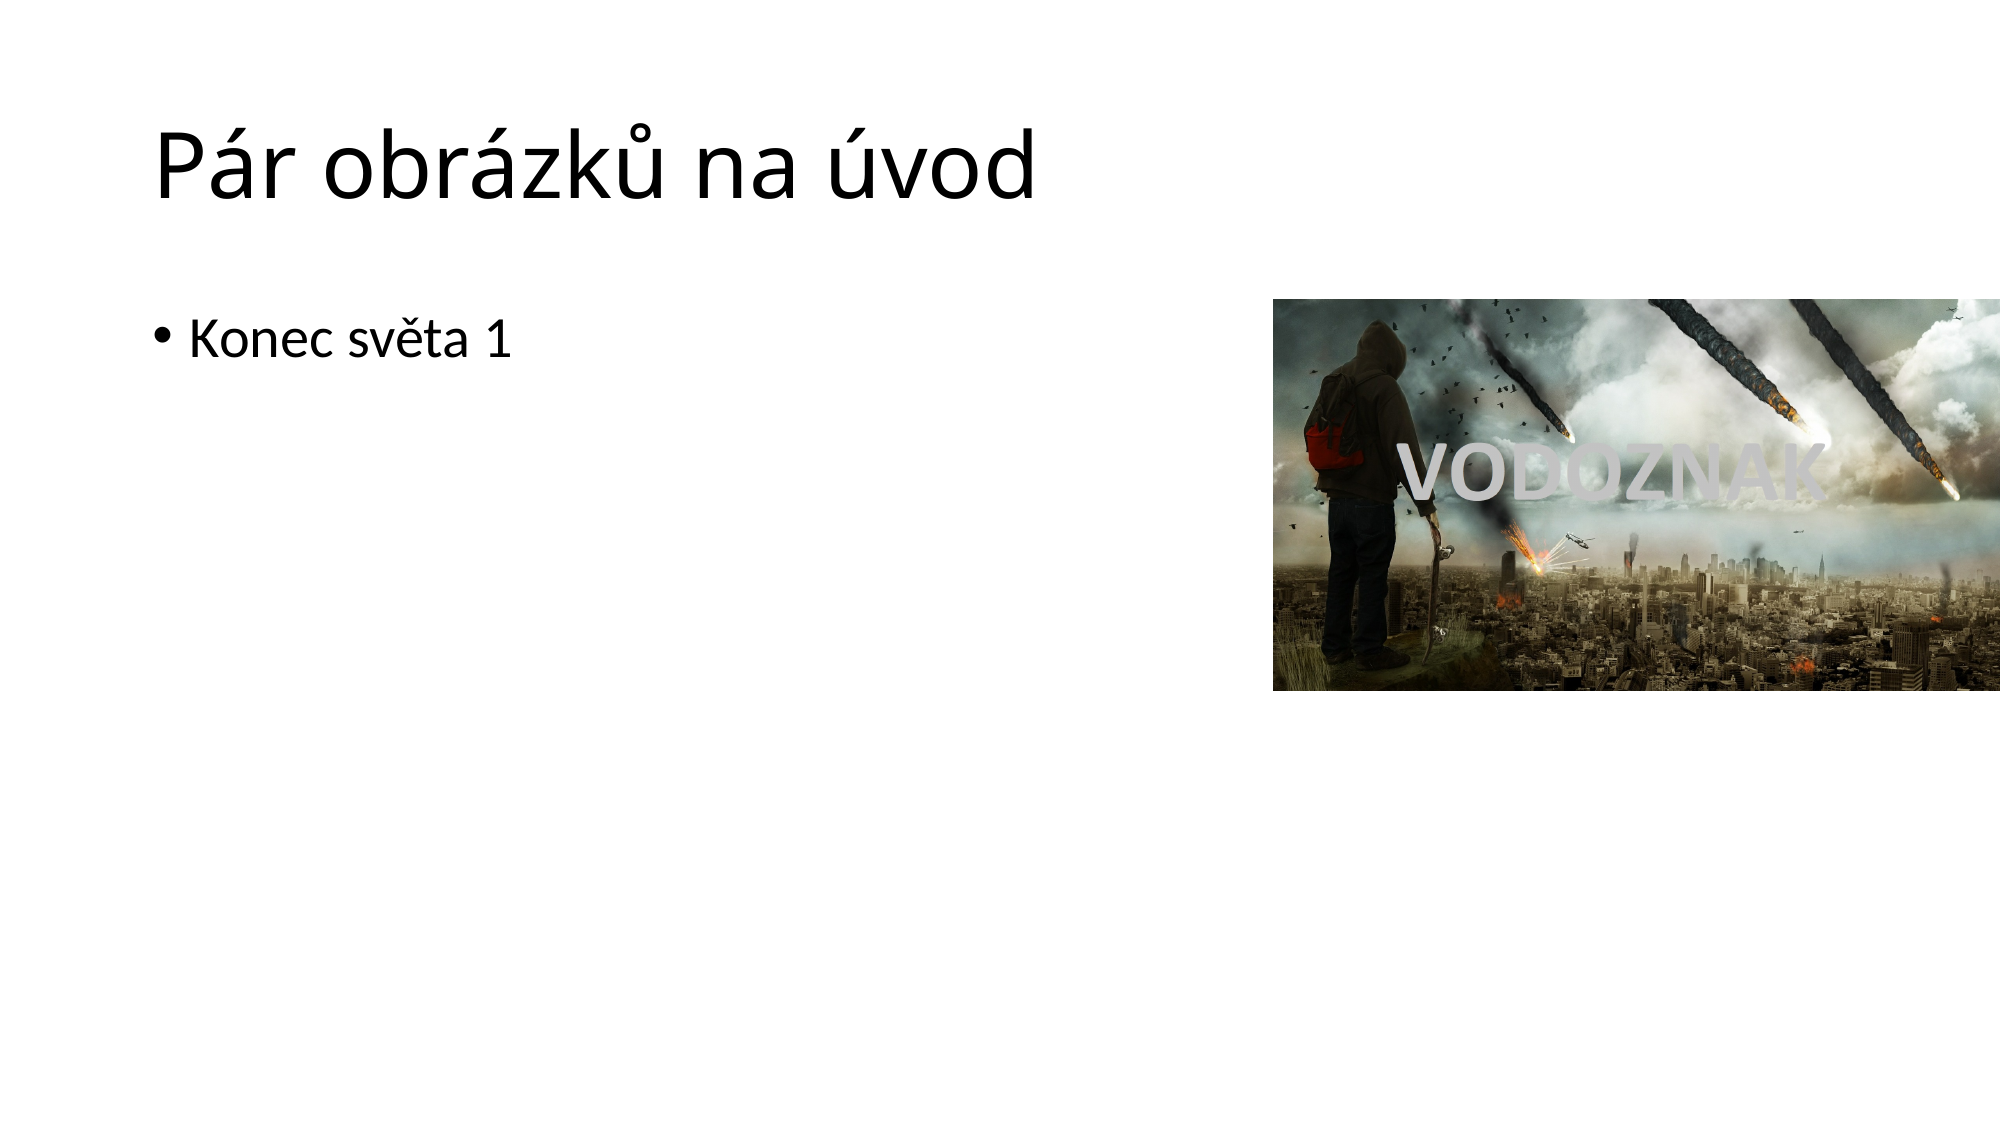

# Pár obrázků na úvod
Konec světa 1